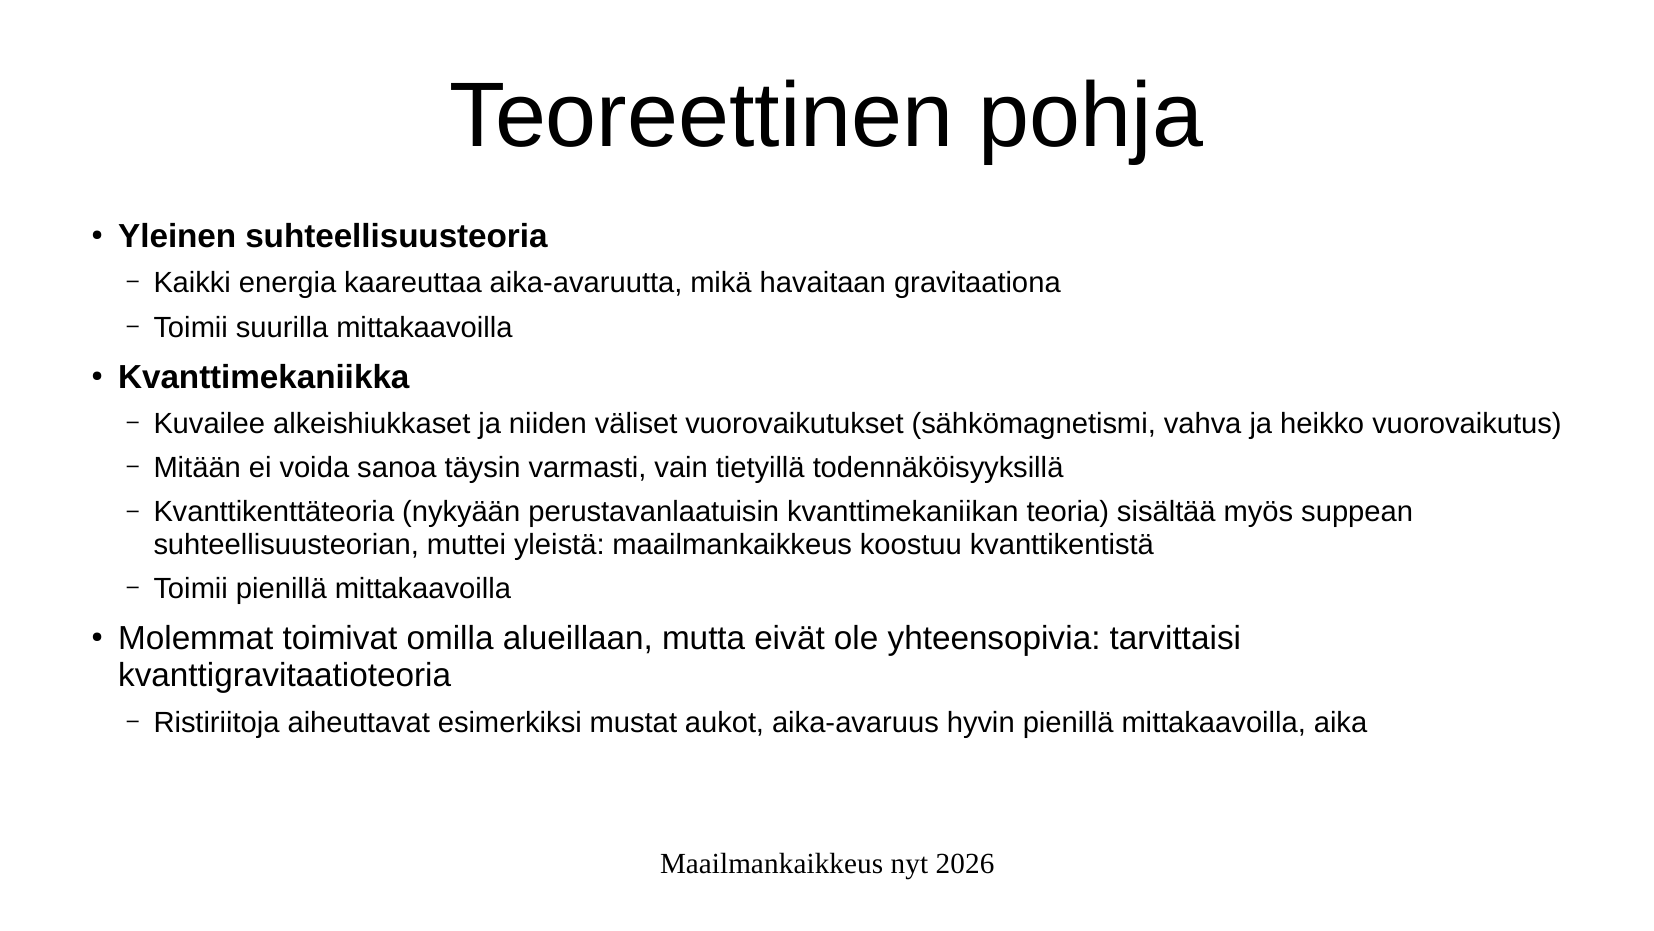

# Teoreettinen pohja
Yleinen suhteellisuusteoria
Kaikki energia kaareuttaa aika-avaruutta, mikä havaitaan gravitaationa
Toimii suurilla mittakaavoilla
Kvanttimekaniikka
Kuvailee alkeishiukkaset ja niiden väliset vuorovaikutukset (sähkömagnetismi, vahva ja heikko vuorovaikutus)
Mitään ei voida sanoa täysin varmasti, vain tietyillä todennäköisyyksillä
Kvanttikenttäteoria (nykyään perustavanlaatuisin kvanttimekaniikan teoria) sisältää myös suppean suhteellisuusteorian, muttei yleistä: maailmankaikkeus koostuu kvanttikentistä
Toimii pienillä mittakaavoilla
Molemmat toimivat omilla alueillaan, mutta eivät ole yhteensopivia: tarvittaisi kvanttigravitaatioteoria
Ristiriitoja aiheuttavat esimerkiksi mustat aukot, aika-avaruus hyvin pienillä mittakaavoilla, aika